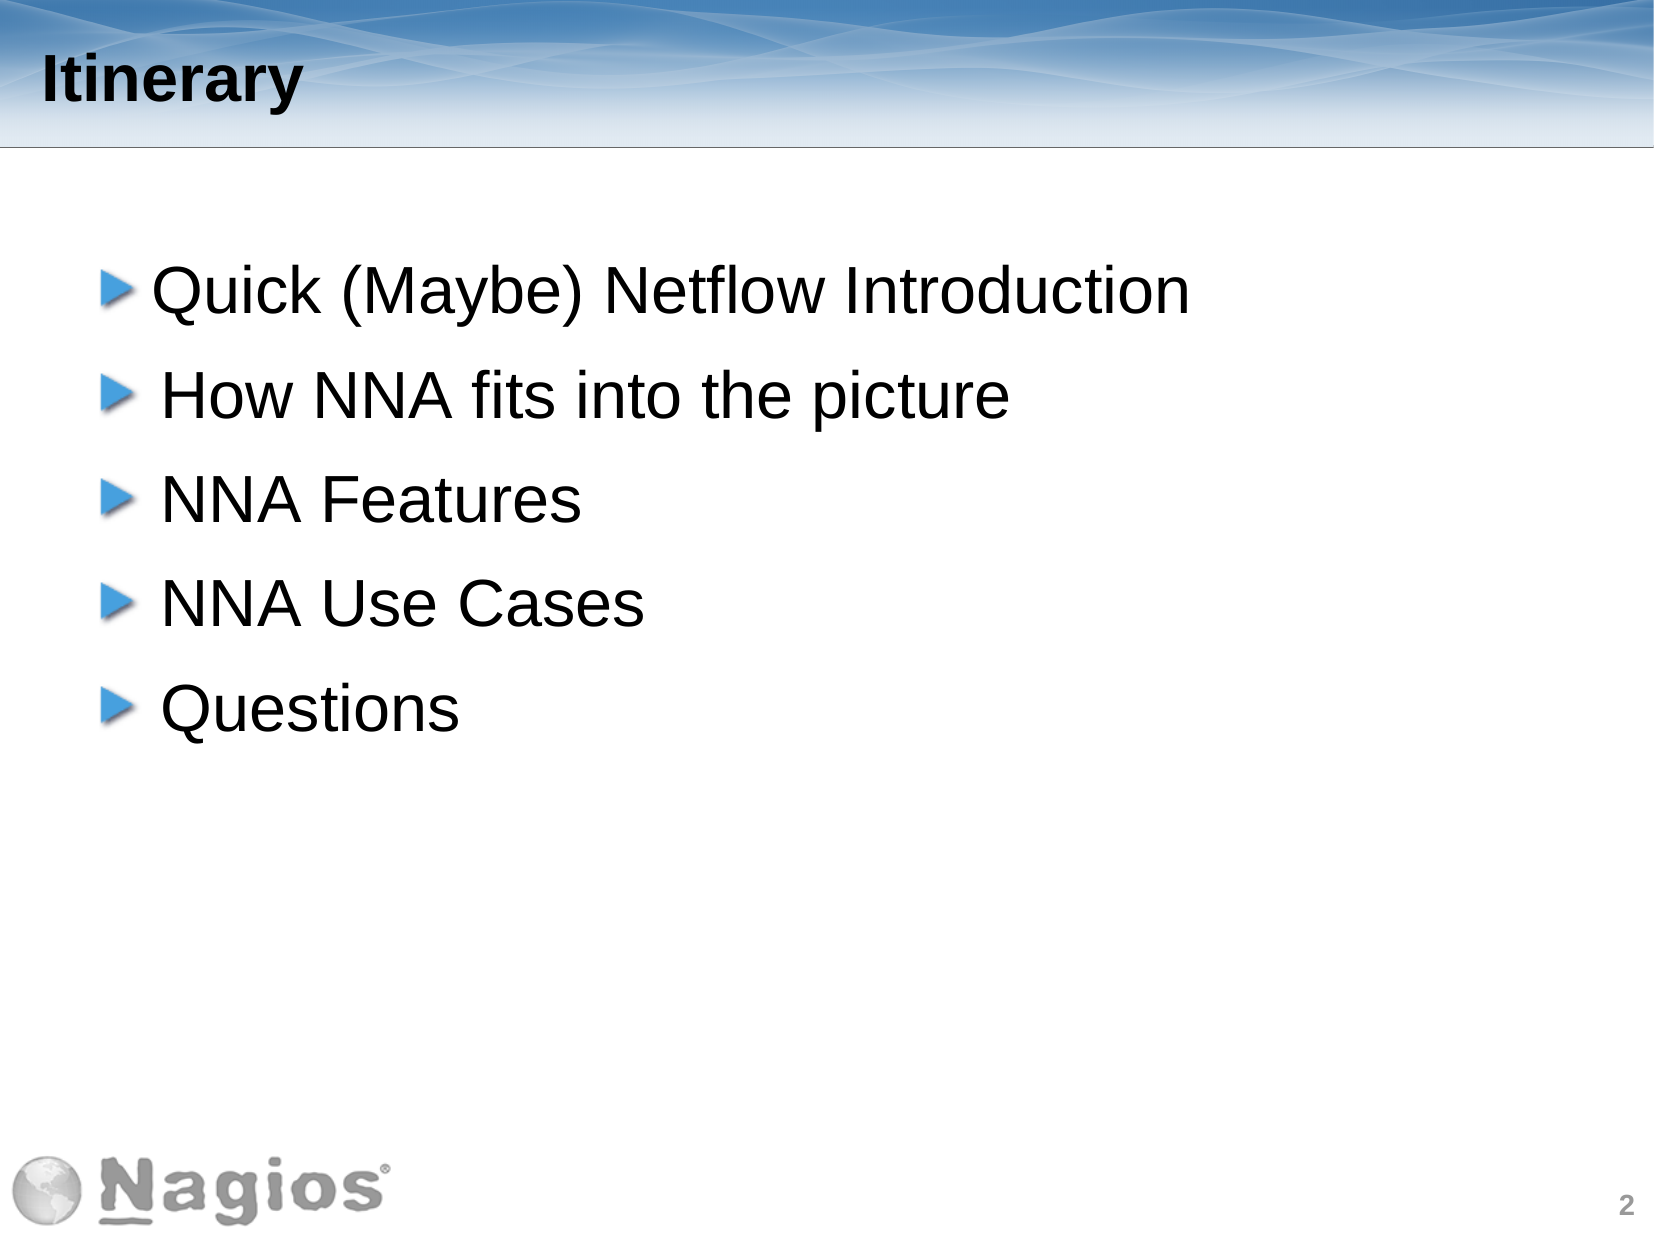

# Itinerary
Quick (Maybe) Netflow Introduction
 How NNA fits into the picture
 NNA Features
 NNA Use Cases
 Questions
2